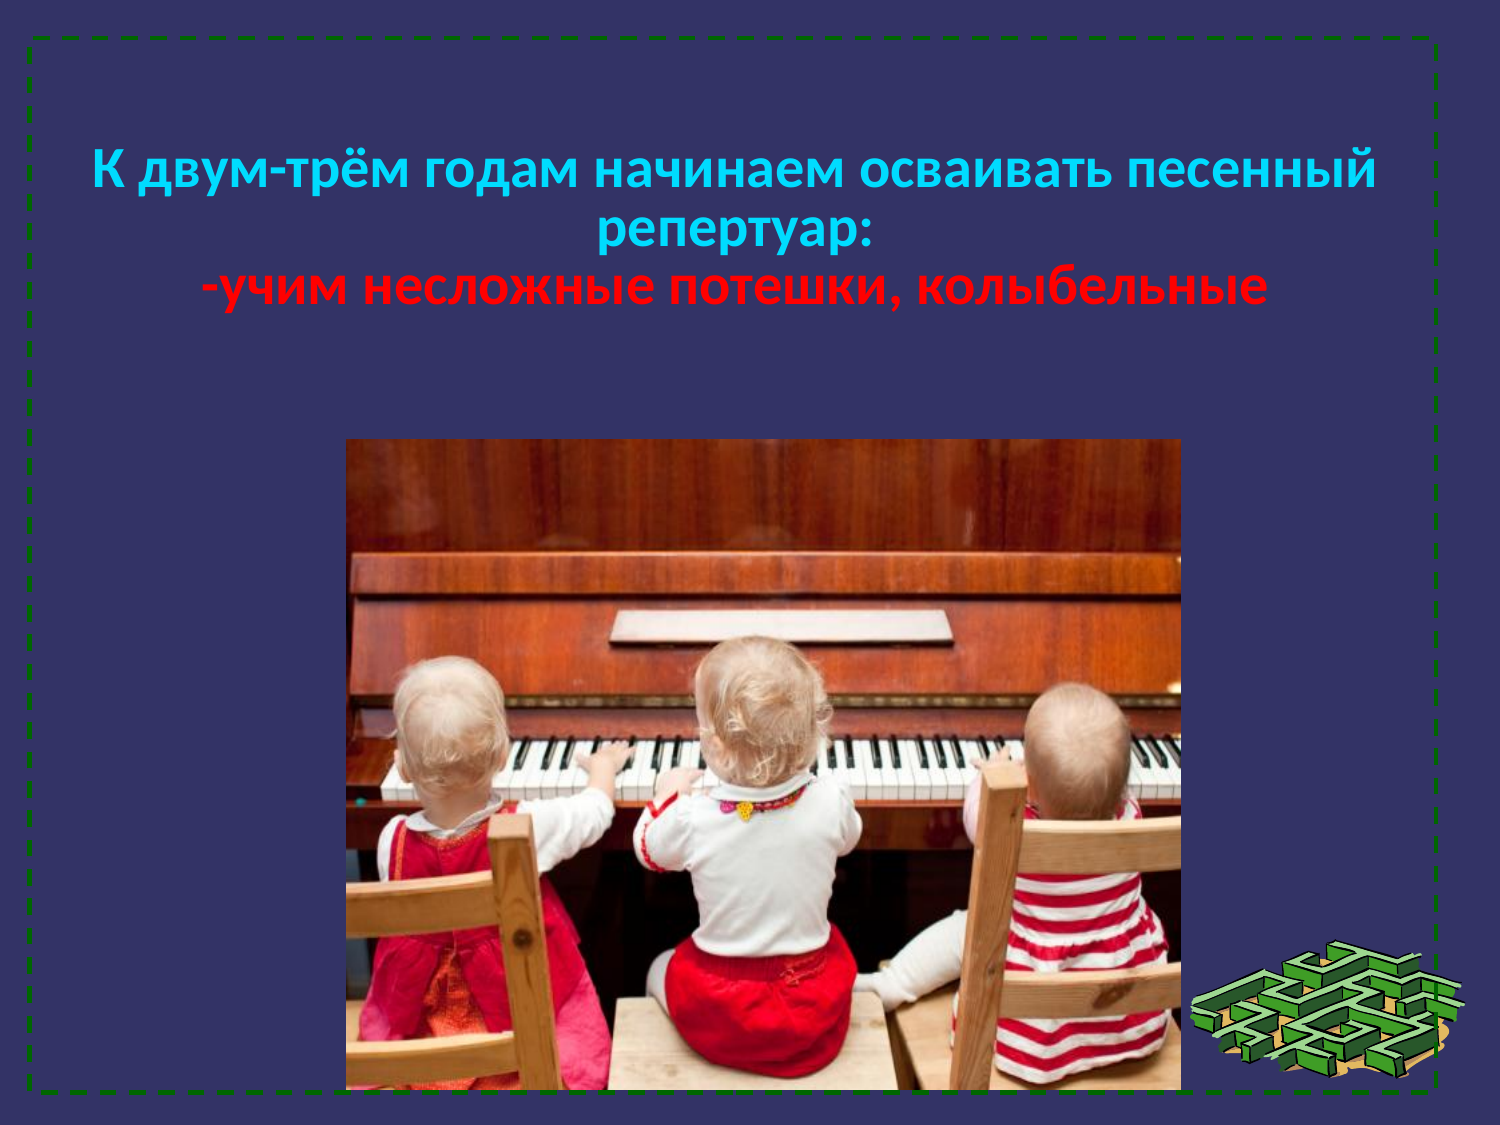

К двум-трём годам начинаем осваивать песенный репертуар:
-учим несложные потешки, колыбельные